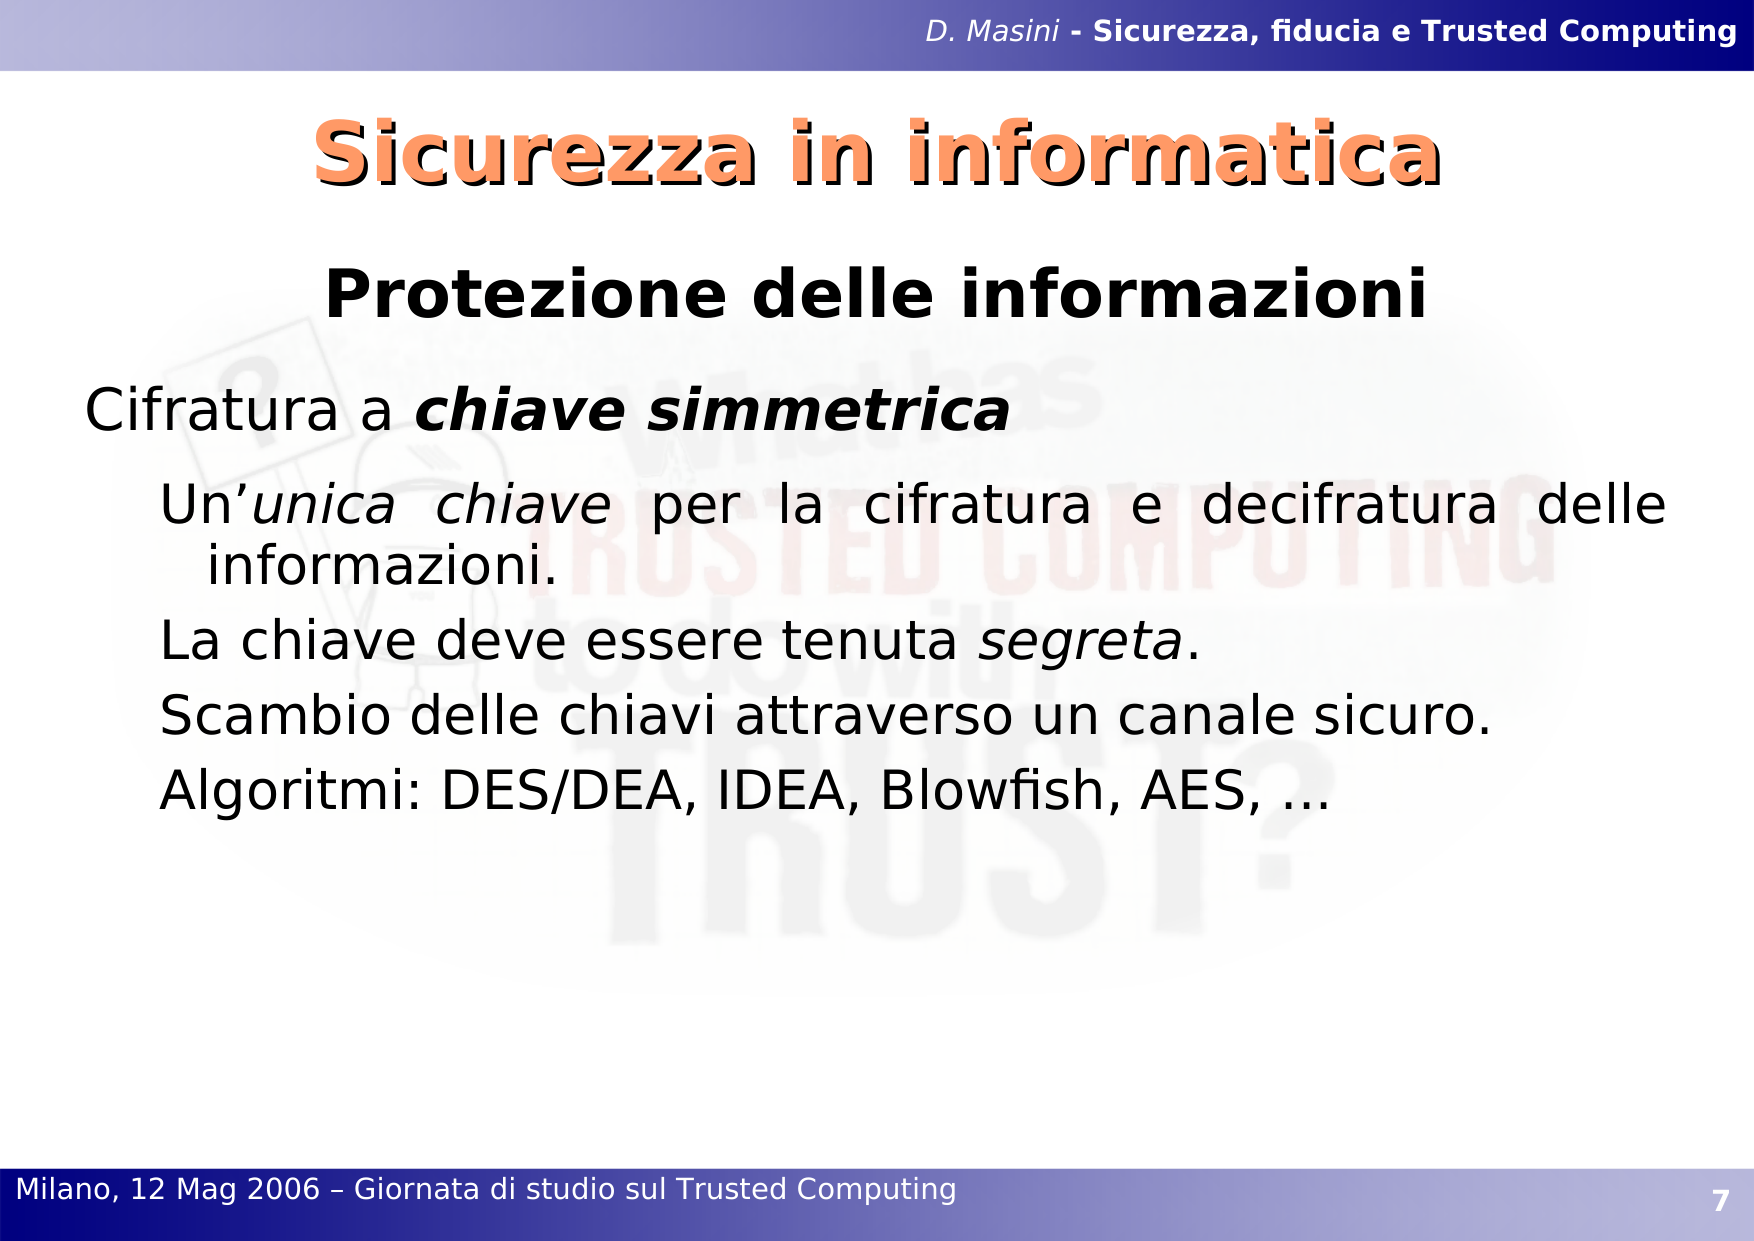

D. Masini - Sicurezza, fiducia e Trusted Computing
# Sicurezza in informatica
Protezione delle informazioni
Cifratura a chiave simmetrica
Un’unica chiave per la cifratura e decifratura delle informazioni.
La chiave deve essere tenuta segreta.
Scambio delle chiavi attraverso un canale sicuro.
Algoritmi: DES/DEA, IDEA, Blowfish, AES, ...
Milano, 12 Mag 2006 – Giornata di studio sul Trusted Computing